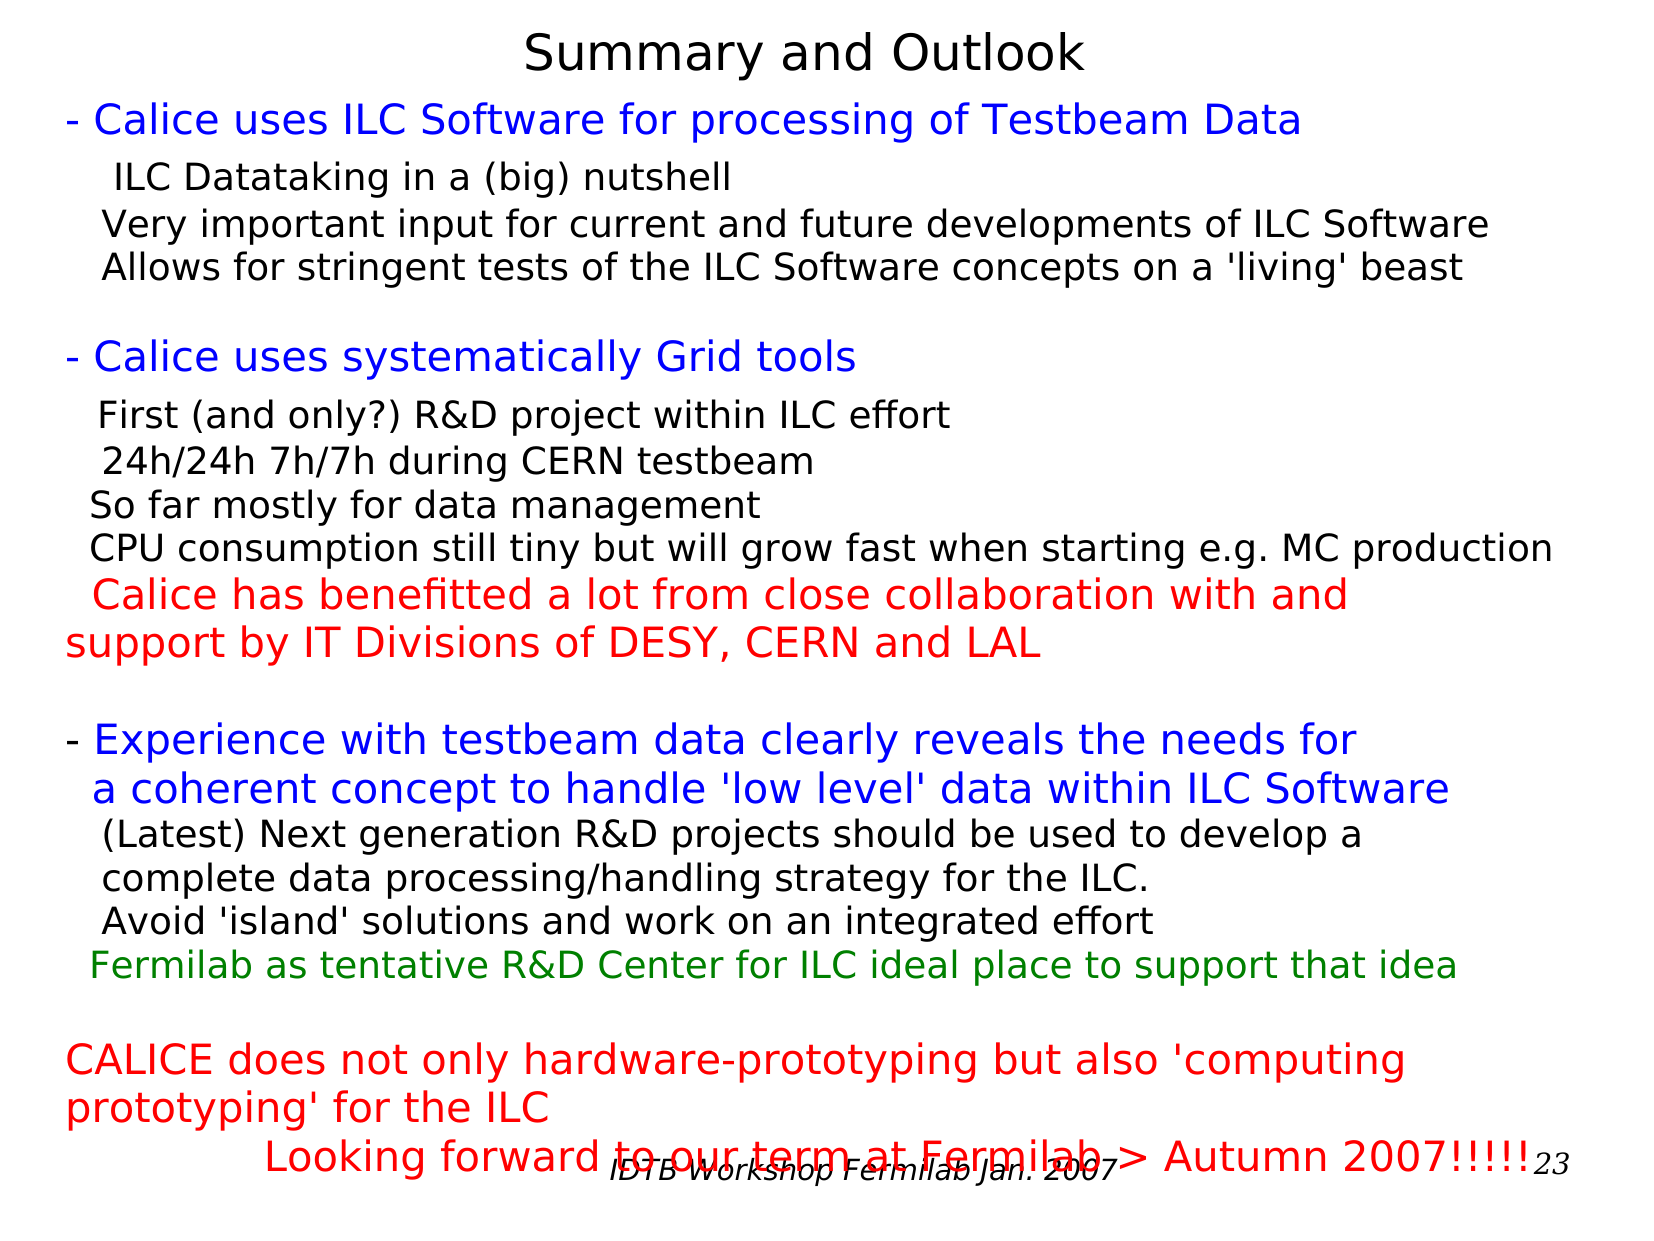

Summary and Outlook
- Calice uses ILC Software for processing of Testbeam Data
 ILC Datataking in a (big) nutshell
 Very important input for current and future developments of ILC Software
 Allows for stringent tests of the ILC Software concepts on a 'living' beast
- Calice uses systematically Grid tools
 First (and only?) R&D project within ILC effort
 24h/24h 7h/7h during CERN testbeam
 So far mostly for data management
 CPU consumption still tiny but will grow fast when starting e.g. MC production
 Calice has benefitted a lot from close collaboration with and
support by IT Divisions of DESY, CERN and LAL
- Experience with testbeam data clearly reveals the needs for
 a coherent concept to handle 'low level' data within ILC Software
 (Latest) Next generation R&D projects should be used to develop a
 complete data processing/handling strategy for the ILC.
 Avoid 'island' solutions and work on an integrated effort
 Fermilab as tentative R&D Center for ILC ideal place to support that idea
CALICE does not only hardware-prototyping but also 'computing prototyping' for the ILC
 Looking forward to our term at Fermilab > Autumn 2007!!!!!
23
ILC Detector Testbeam Workshop Jan. 07